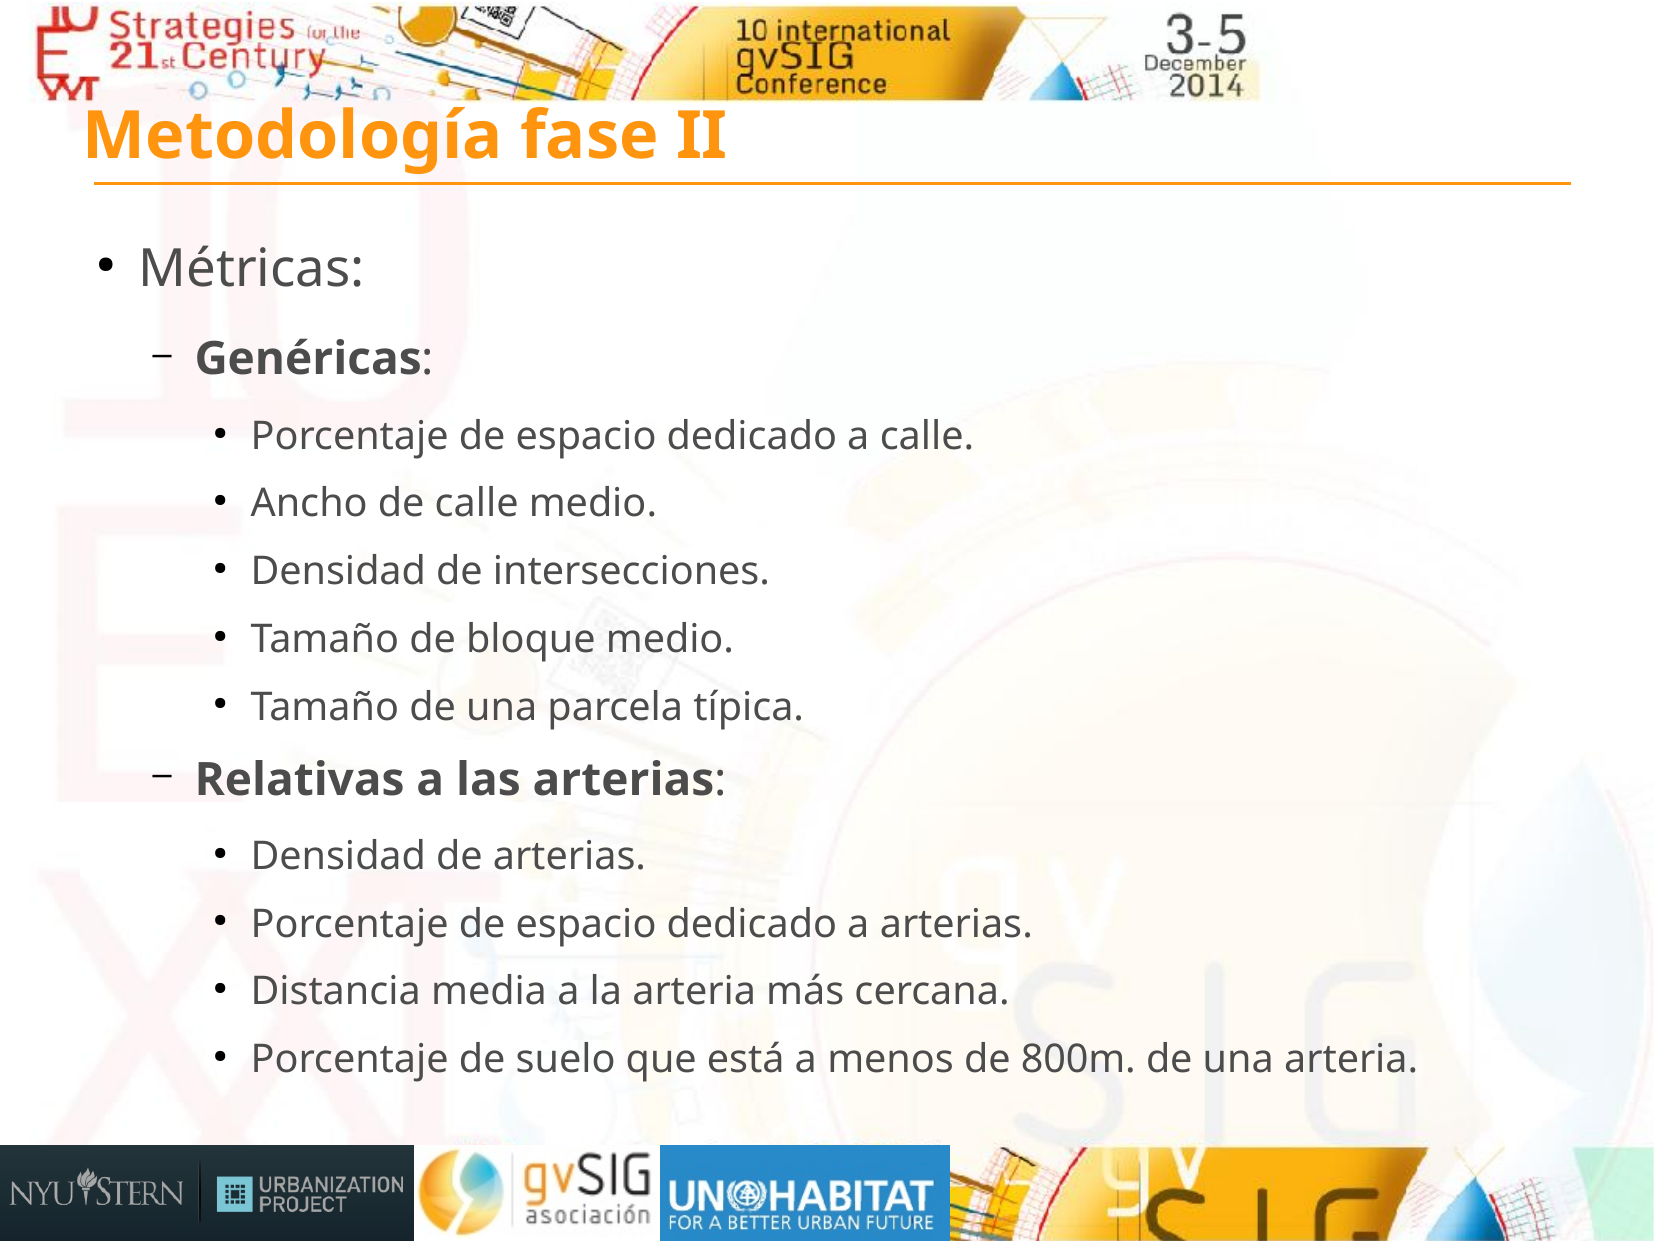

Metodología fase II
# Métricas:
Genéricas:
Porcentaje de espacio dedicado a calle.
Ancho de calle medio.
Densidad de intersecciones.
Tamaño de bloque medio.
Tamaño de una parcela típica.
Relativas a las arterias:
Densidad de arterias.
Porcentaje de espacio dedicado a arterias.
Distancia media a la arteria más cercana.
Porcentaje de suelo que está a menos de 800m. de una arteria.